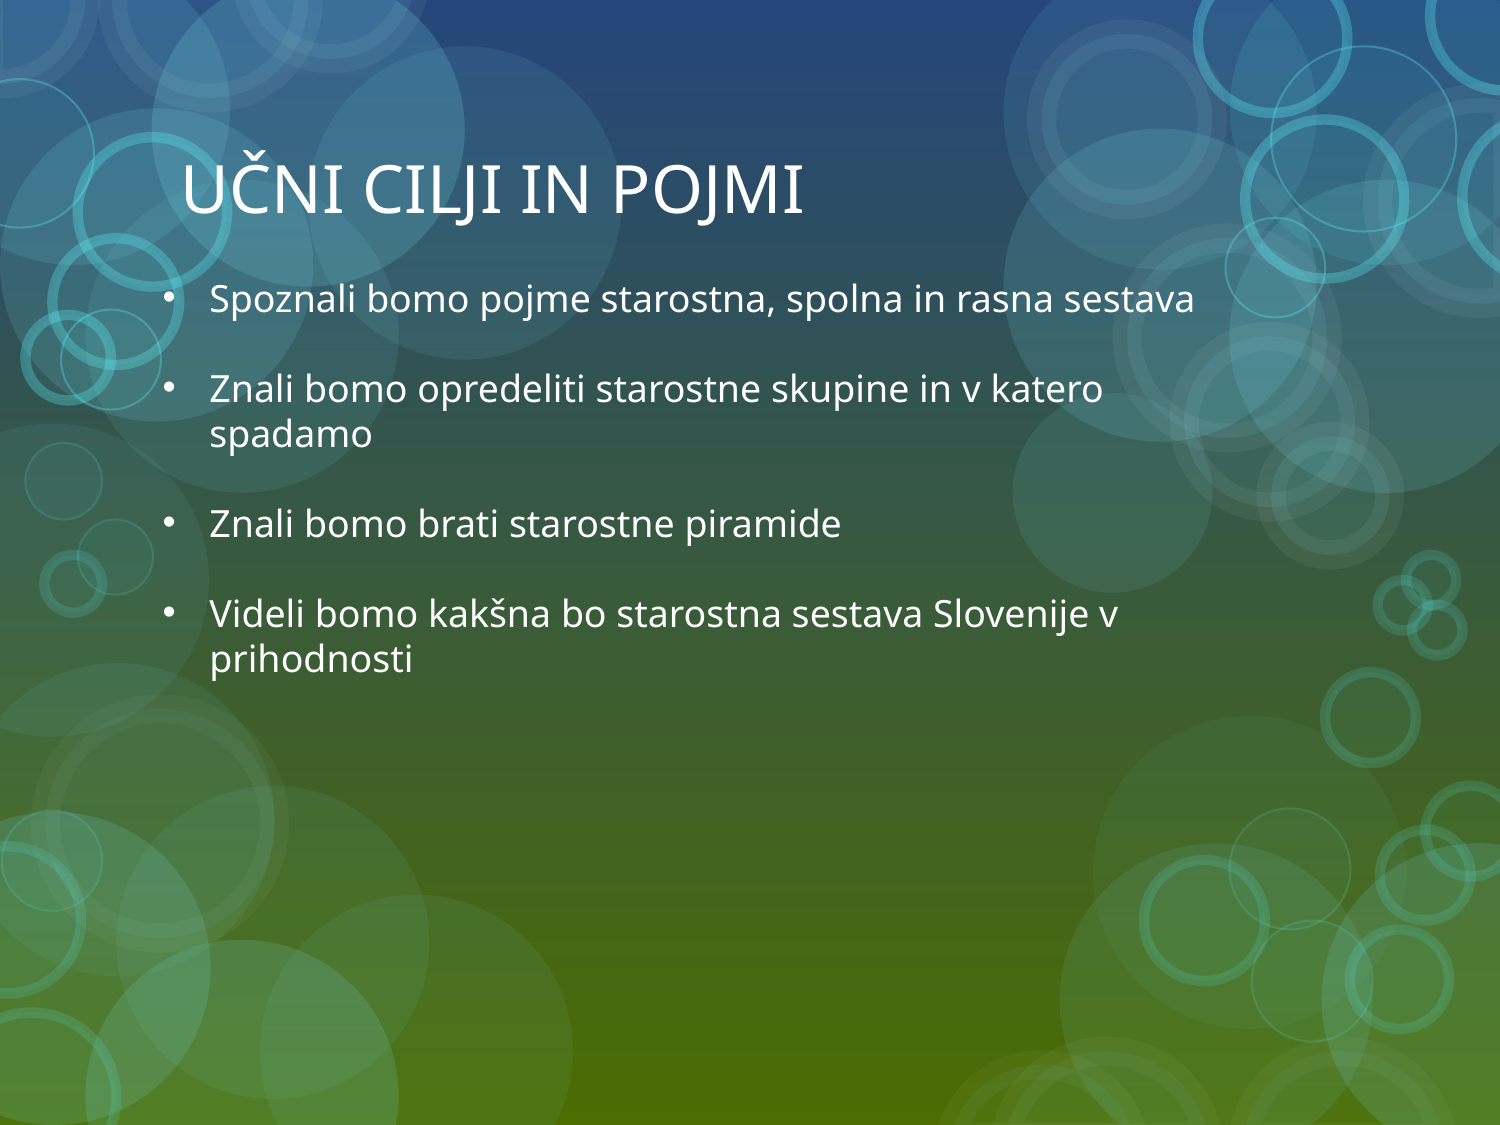

# UČNI CILJI IN POJMI
Spoznali bomo pojme starostna, spolna in rasna sestava
Znali bomo opredeliti starostne skupine in v katero spadamo
Znali bomo brati starostne piramide
Videli bomo kakšna bo starostna sestava Slovenije v prihodnosti